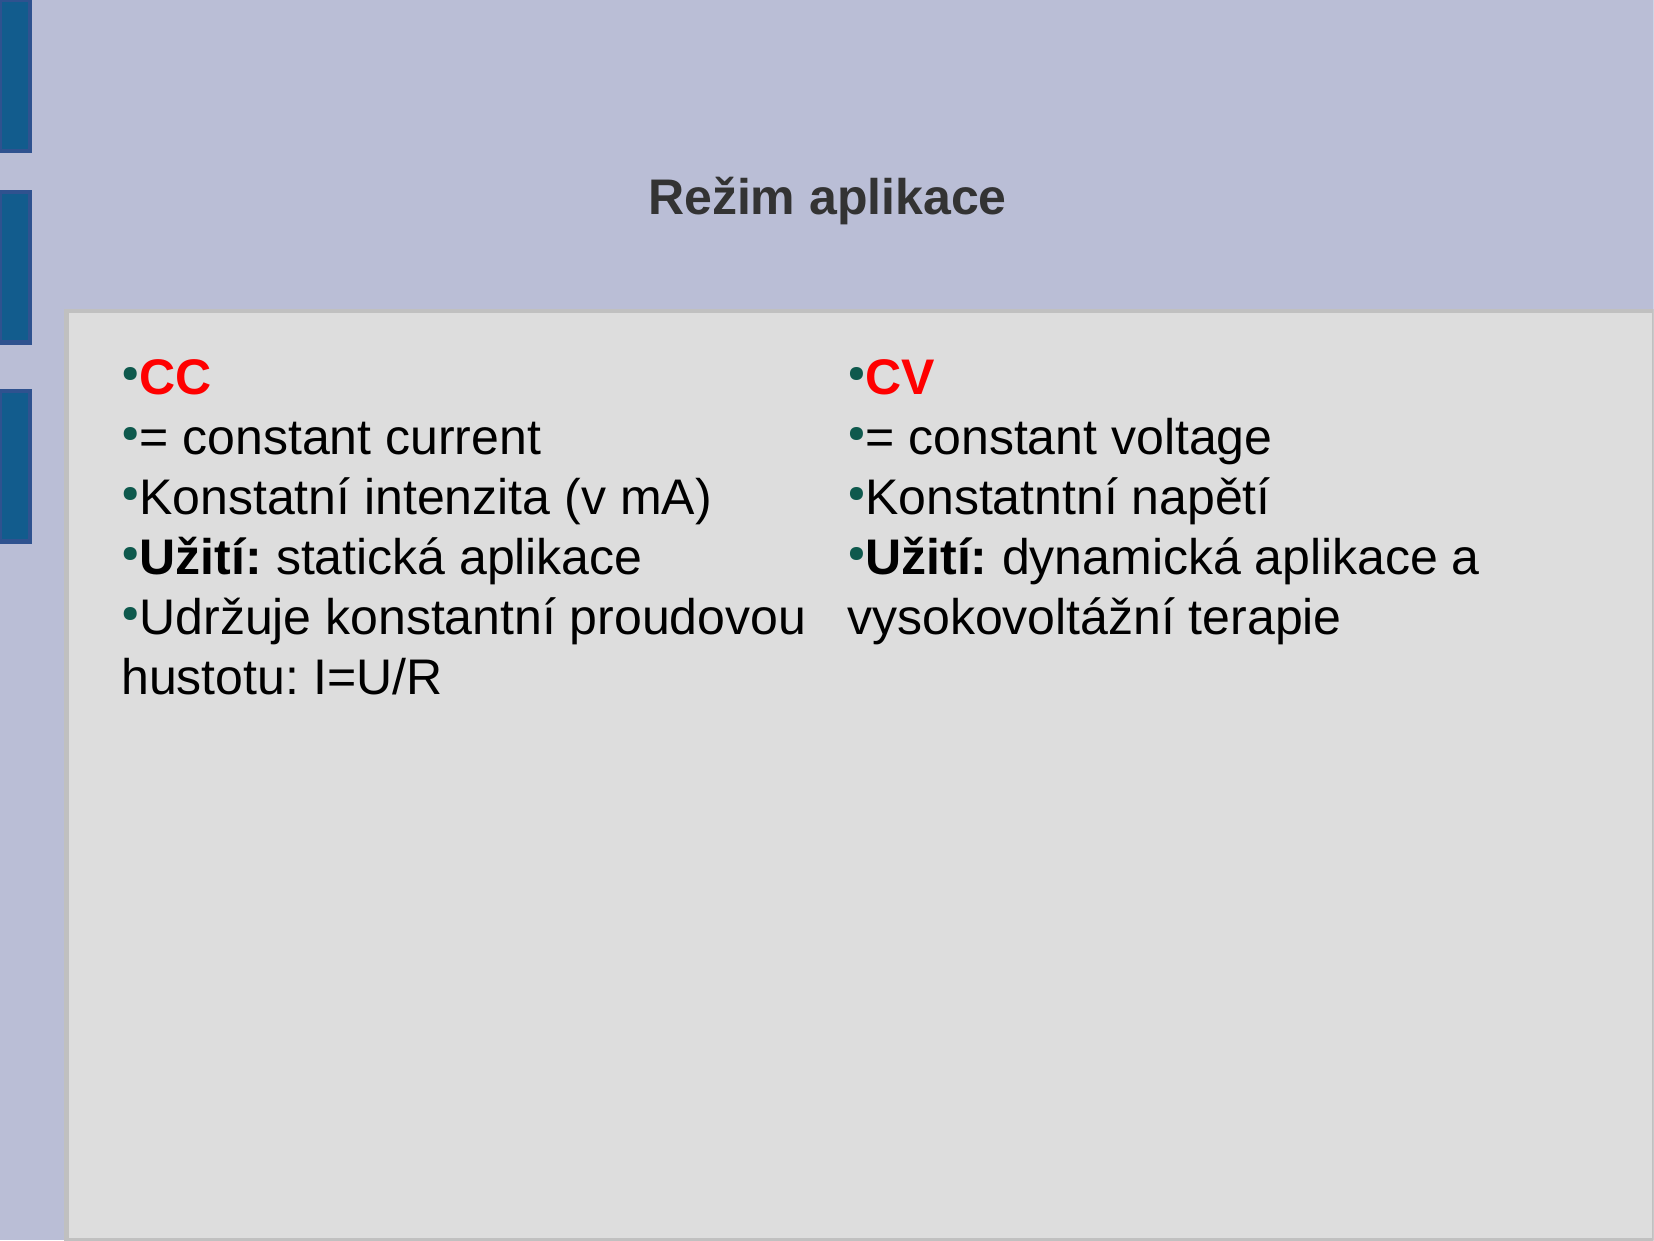

# Režim aplikace
CC
= constant current
Konstatní intenzita (v mA)
Užití: statická aplikace
Udržuje konstantní proudovou hustotu: I=U/R
CV
= constant voltage
Konstatntní napětí
Užití: dynamická aplikace a vysokovoltážní terapie